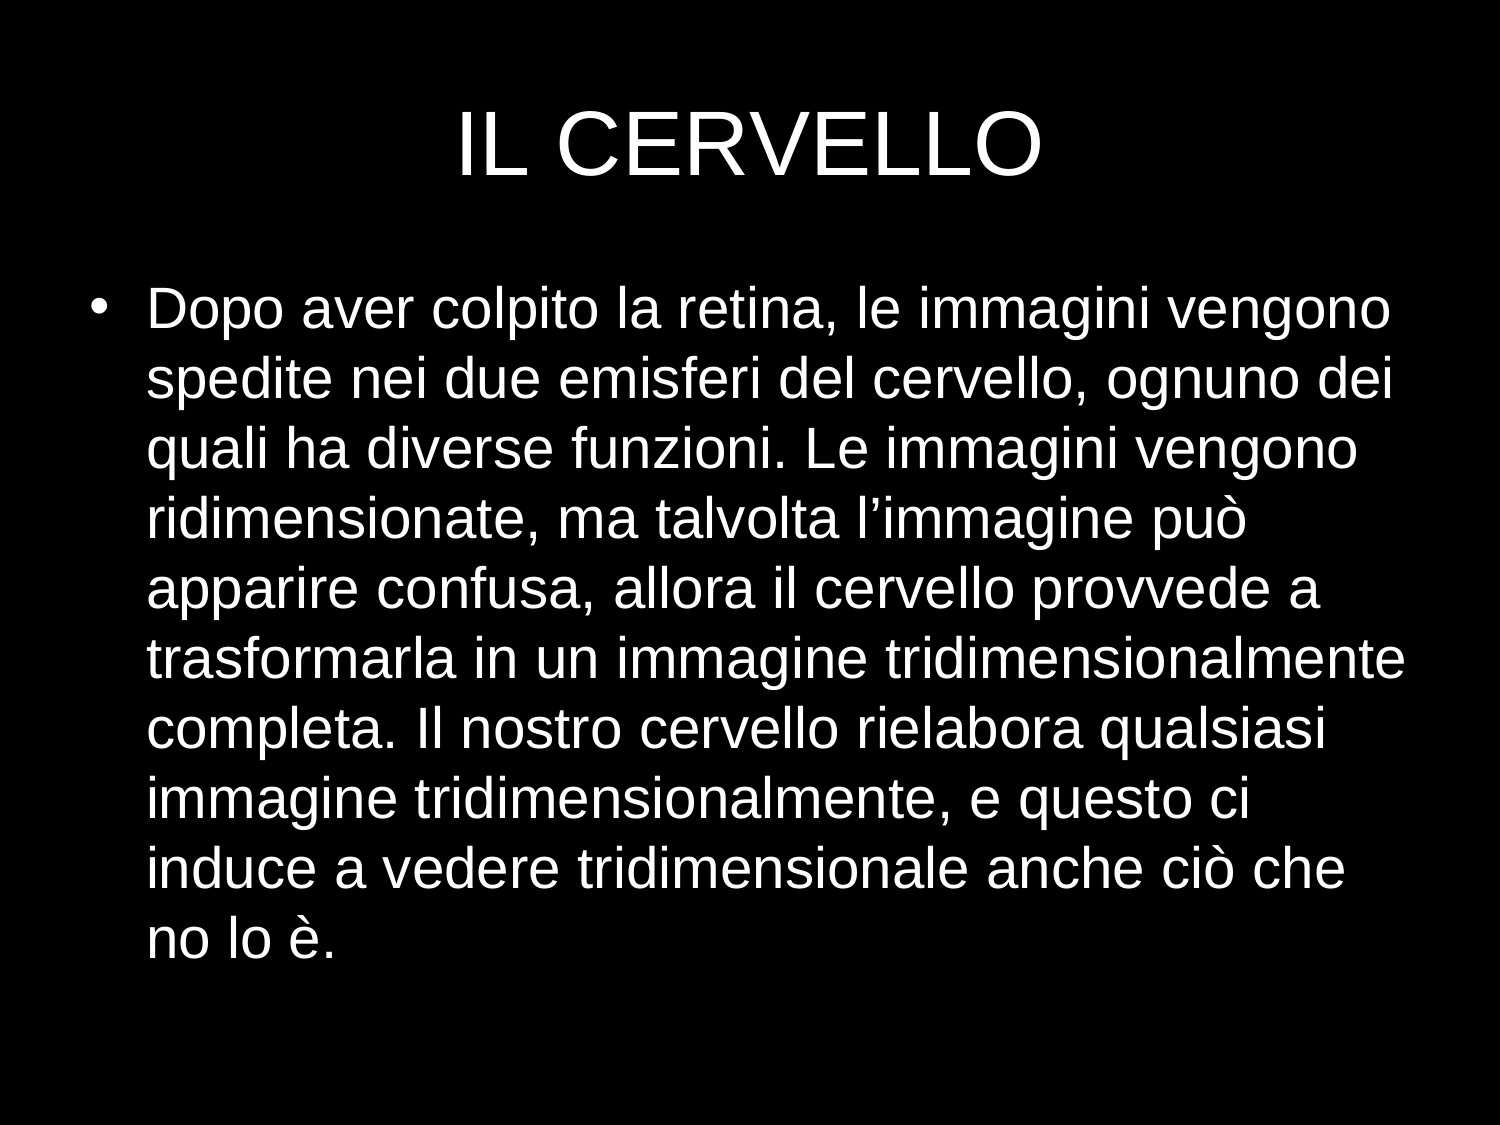

# IL CERVELLO
Dopo aver colpito la retina, le immagini vengono spedite nei due emisferi del cervello, ognuno dei quali ha diverse funzioni. Le immagini vengono ridimensionate, ma talvolta l’immagine può apparire confusa, allora il cervello provvede a trasformarla in un immagine tridimensionalmente completa. Il nostro cervello rielabora qualsiasi immagine tridimensionalmente, e questo ci induce a vedere tridimensionale anche ciò che no lo è.